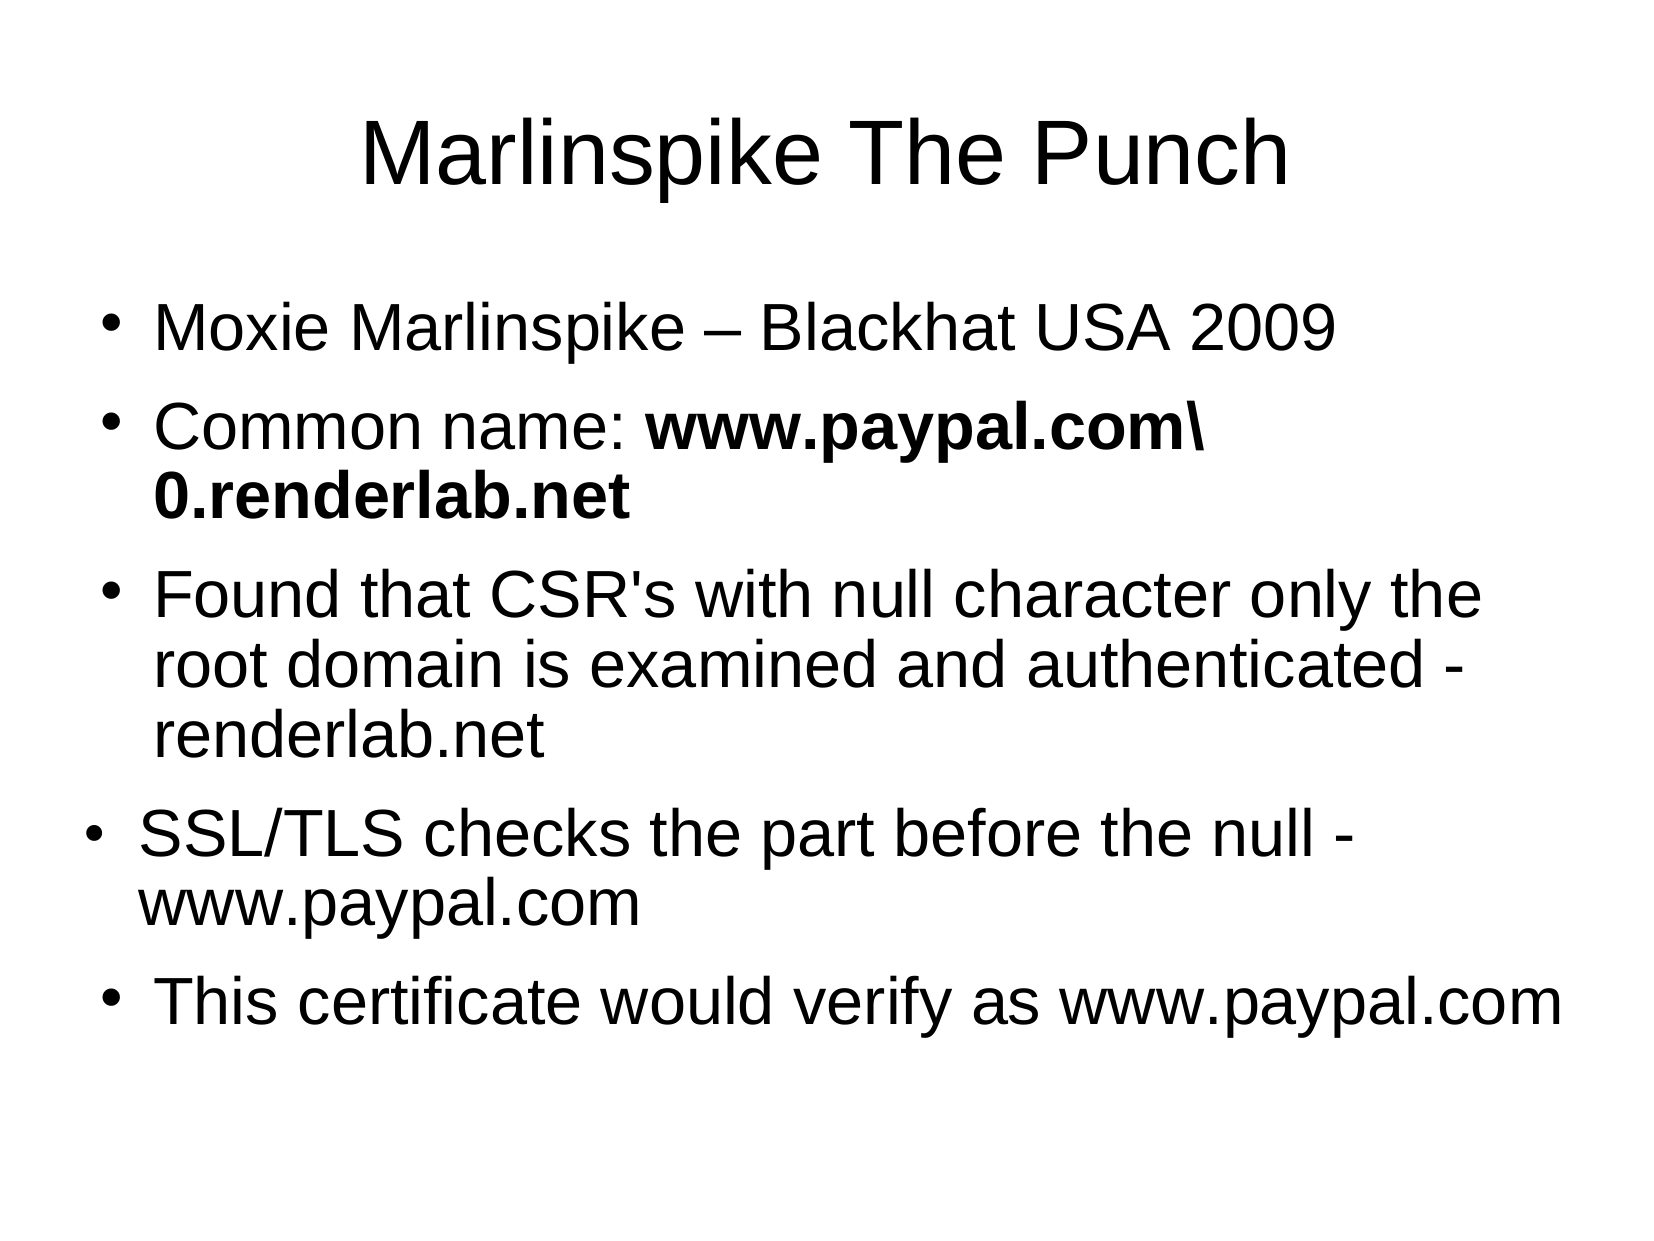

# Marlinspike The Punch
Moxie Marlinspike – Blackhat USA 2009
Common name: www.paypal.com\0.renderlab.net
Found that CSR's with null character only the root domain is examined and authenticated - renderlab.net
SSL/TLS checks the part before the null - www.paypal.com
This certificate would verify as www.paypal.com